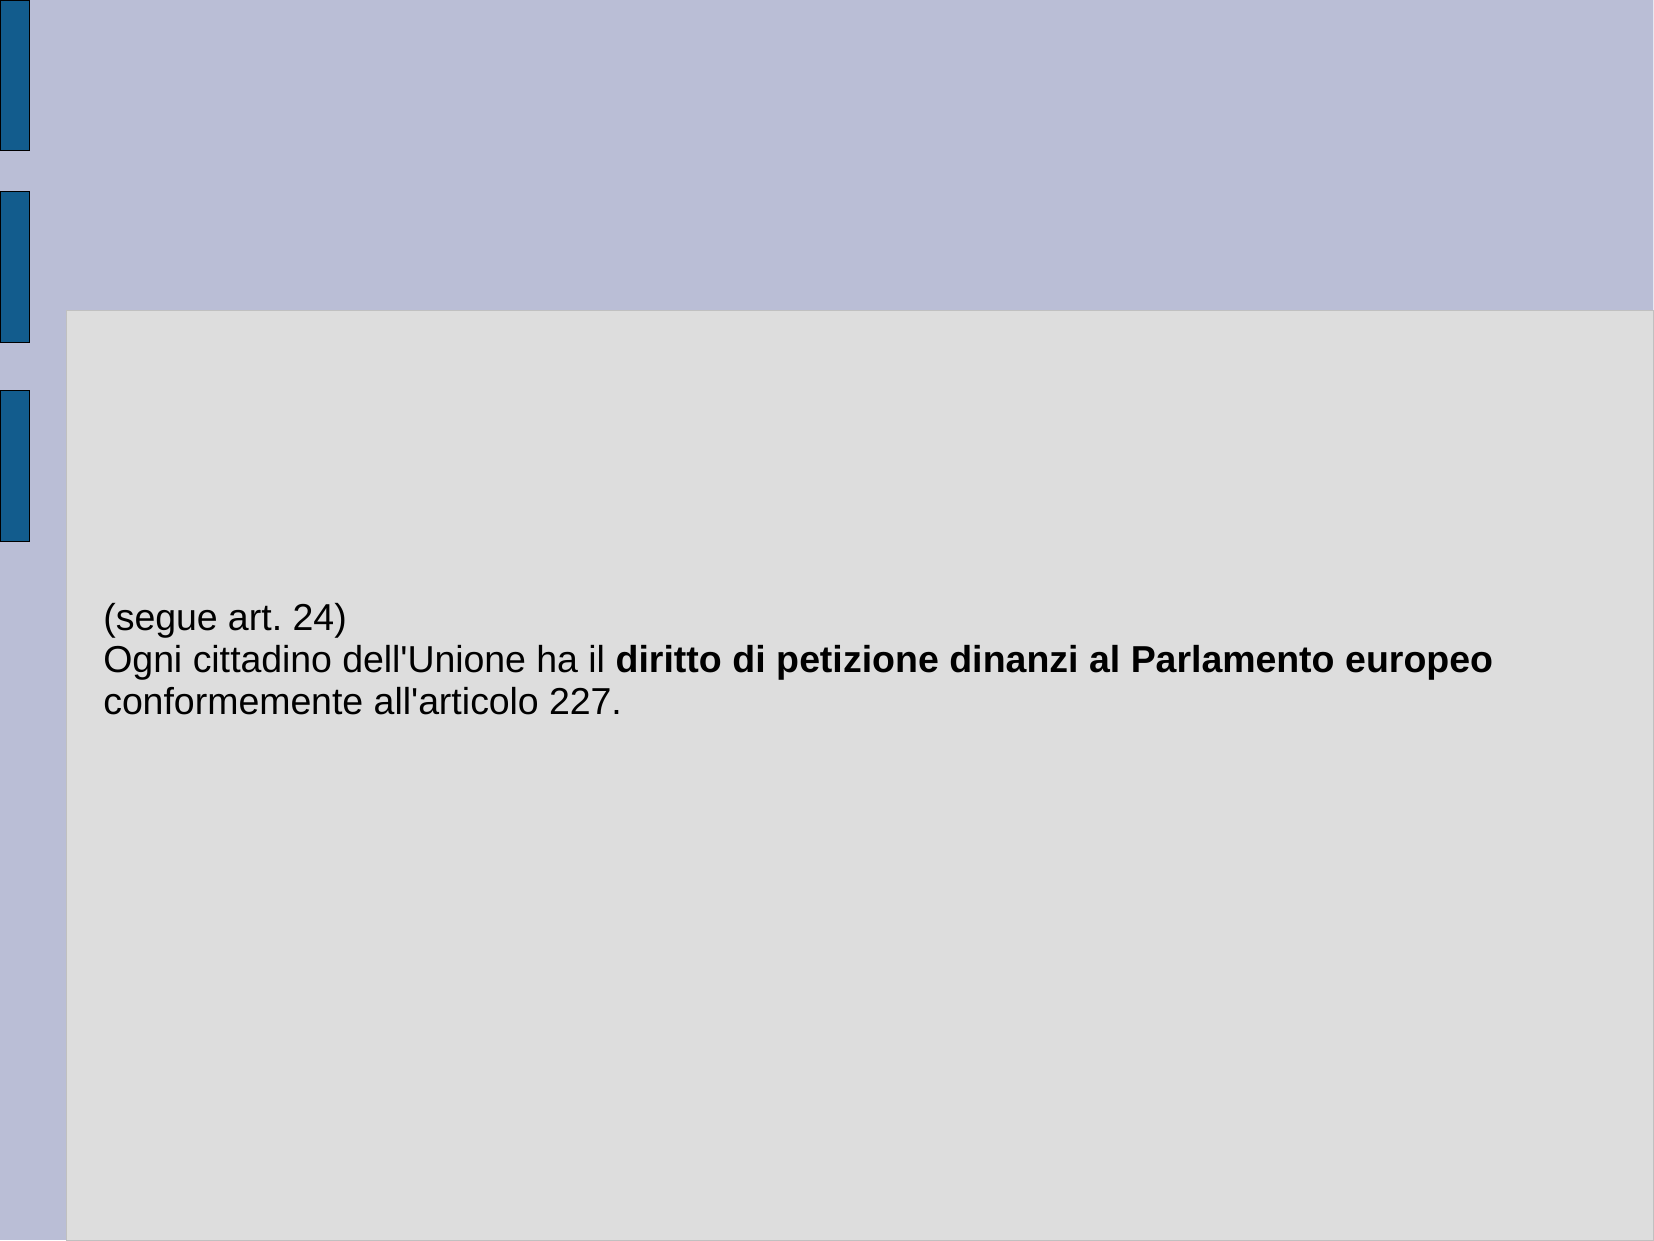

(segue art. 24)
Ogni cittadino dell'Unione ha il diritto di petizione dinanzi al Parlamento europeo conformemente all'articolo 227.